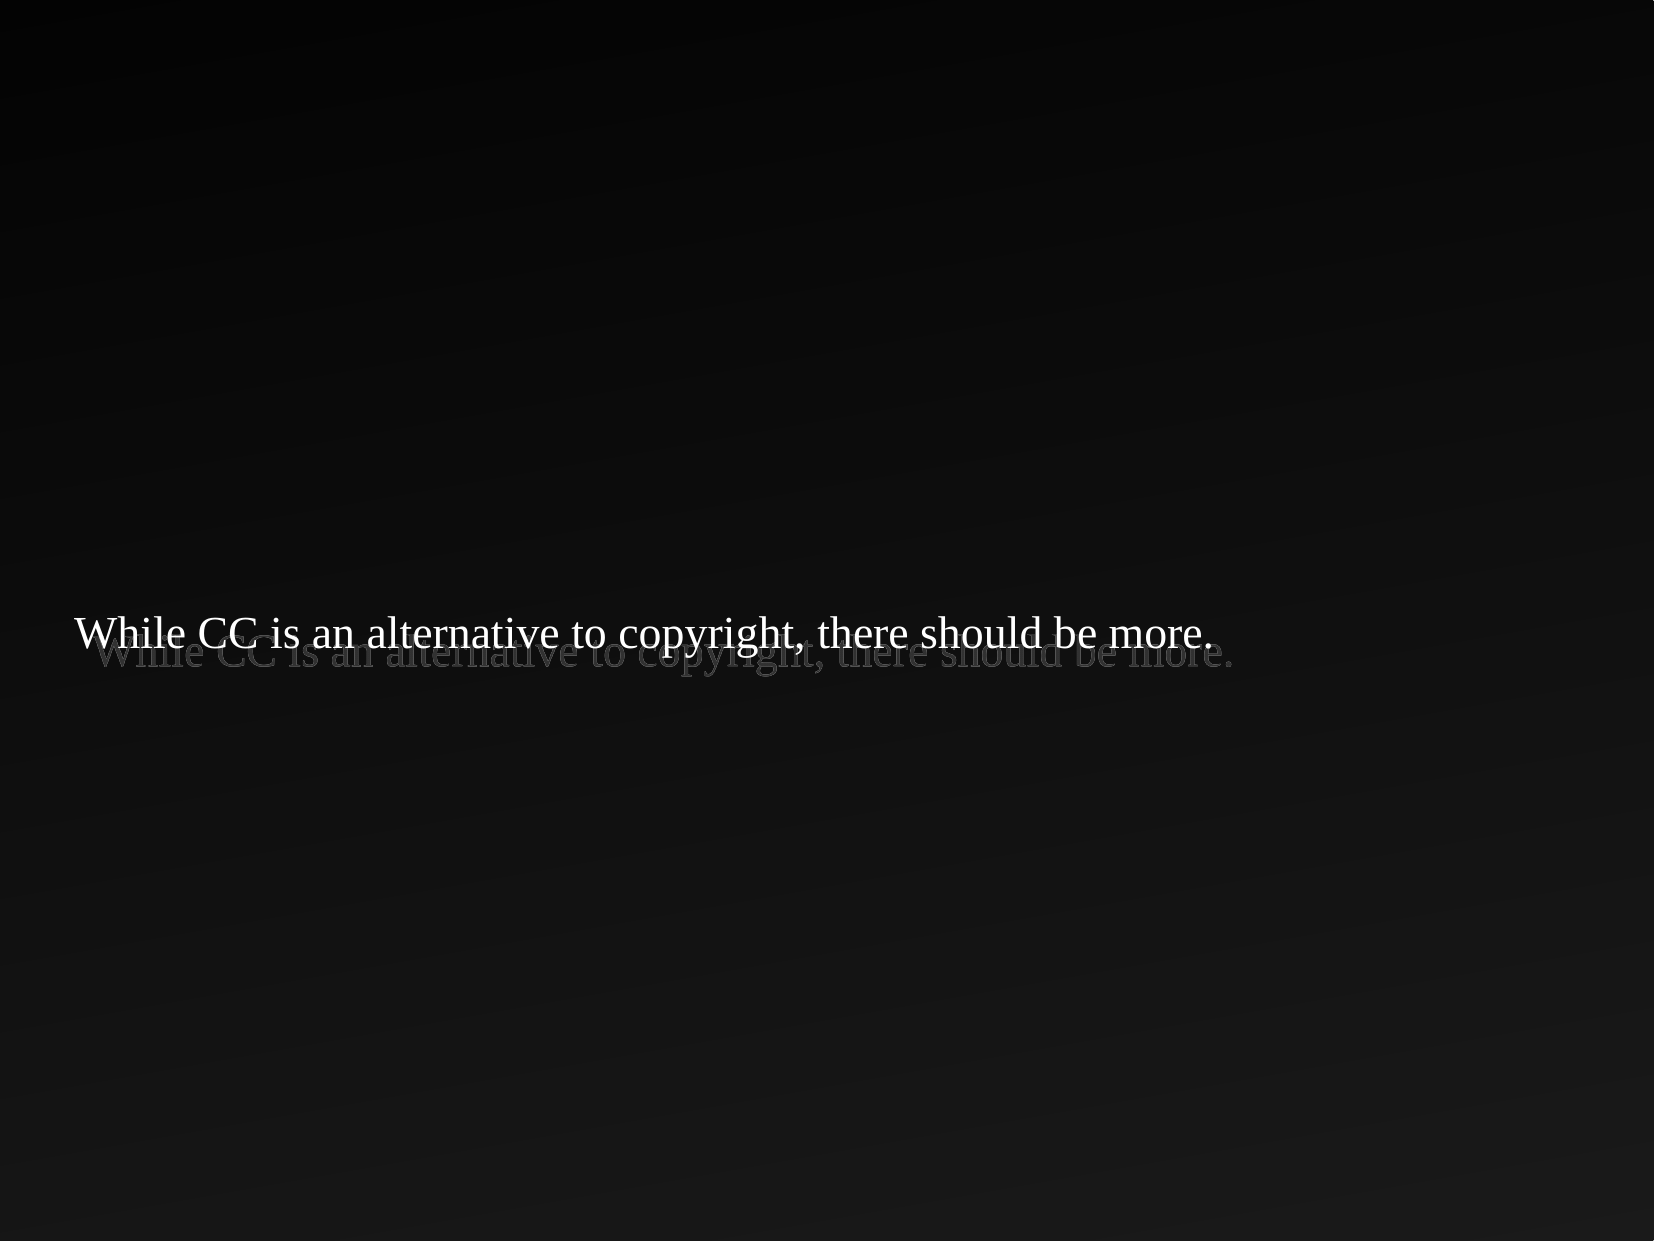

While CC is an alternative to copyright, there should be more.